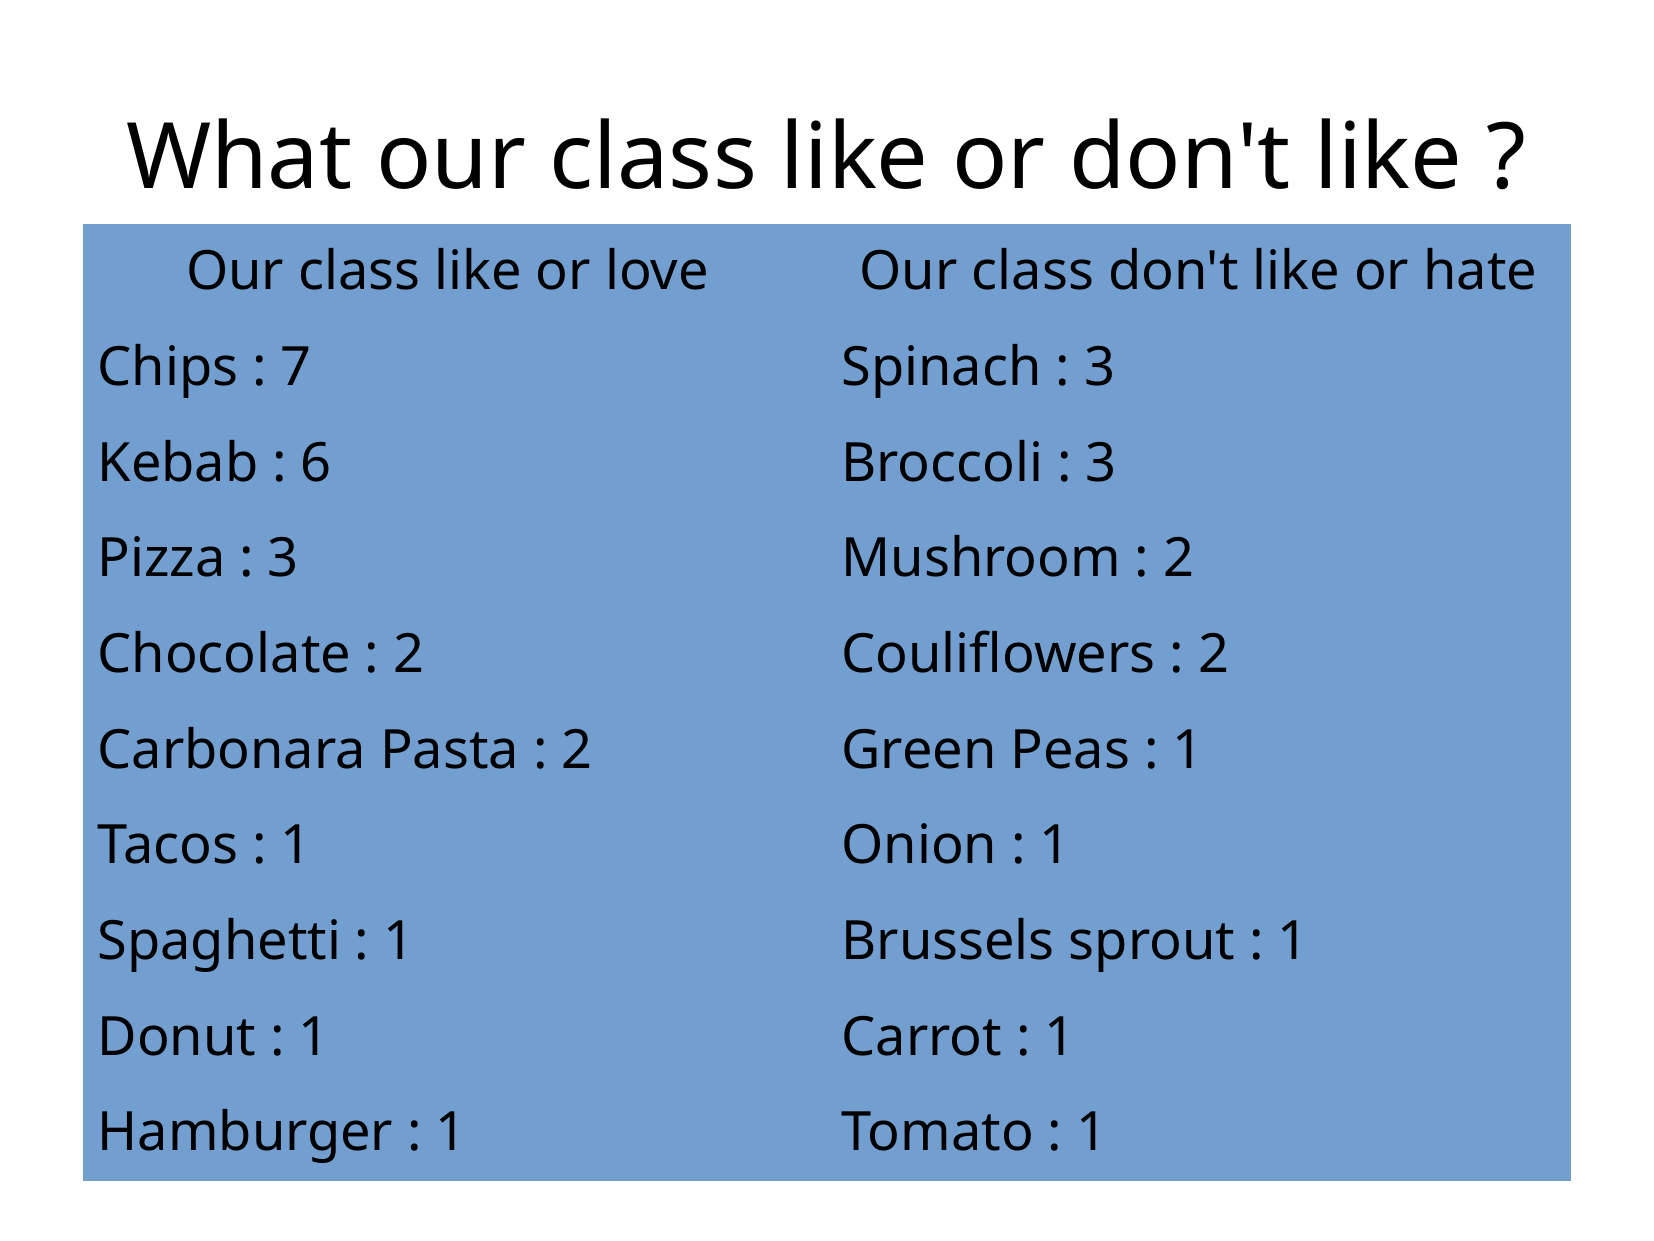

# What our class like or don't like ?
| Our class like or love | Our class don't like or hate |
| --- | --- |
| Chips : 7 | Spinach : 3 |
| Kebab : 6 | Broccoli : 3 |
| Pizza : 3 | Mushroom : 2 |
| Chocolate : 2 | Couliflowers : 2 |
| Carbonara Pasta : 2 | Green Peas : 1 |
| Tacos : 1 | Onion : 1 |
| Spaghetti : 1 | Brussels sprout : 1 |
| Donut : 1 | Carrot : 1 |
| Hamburger : 1 | Tomato : 1 |